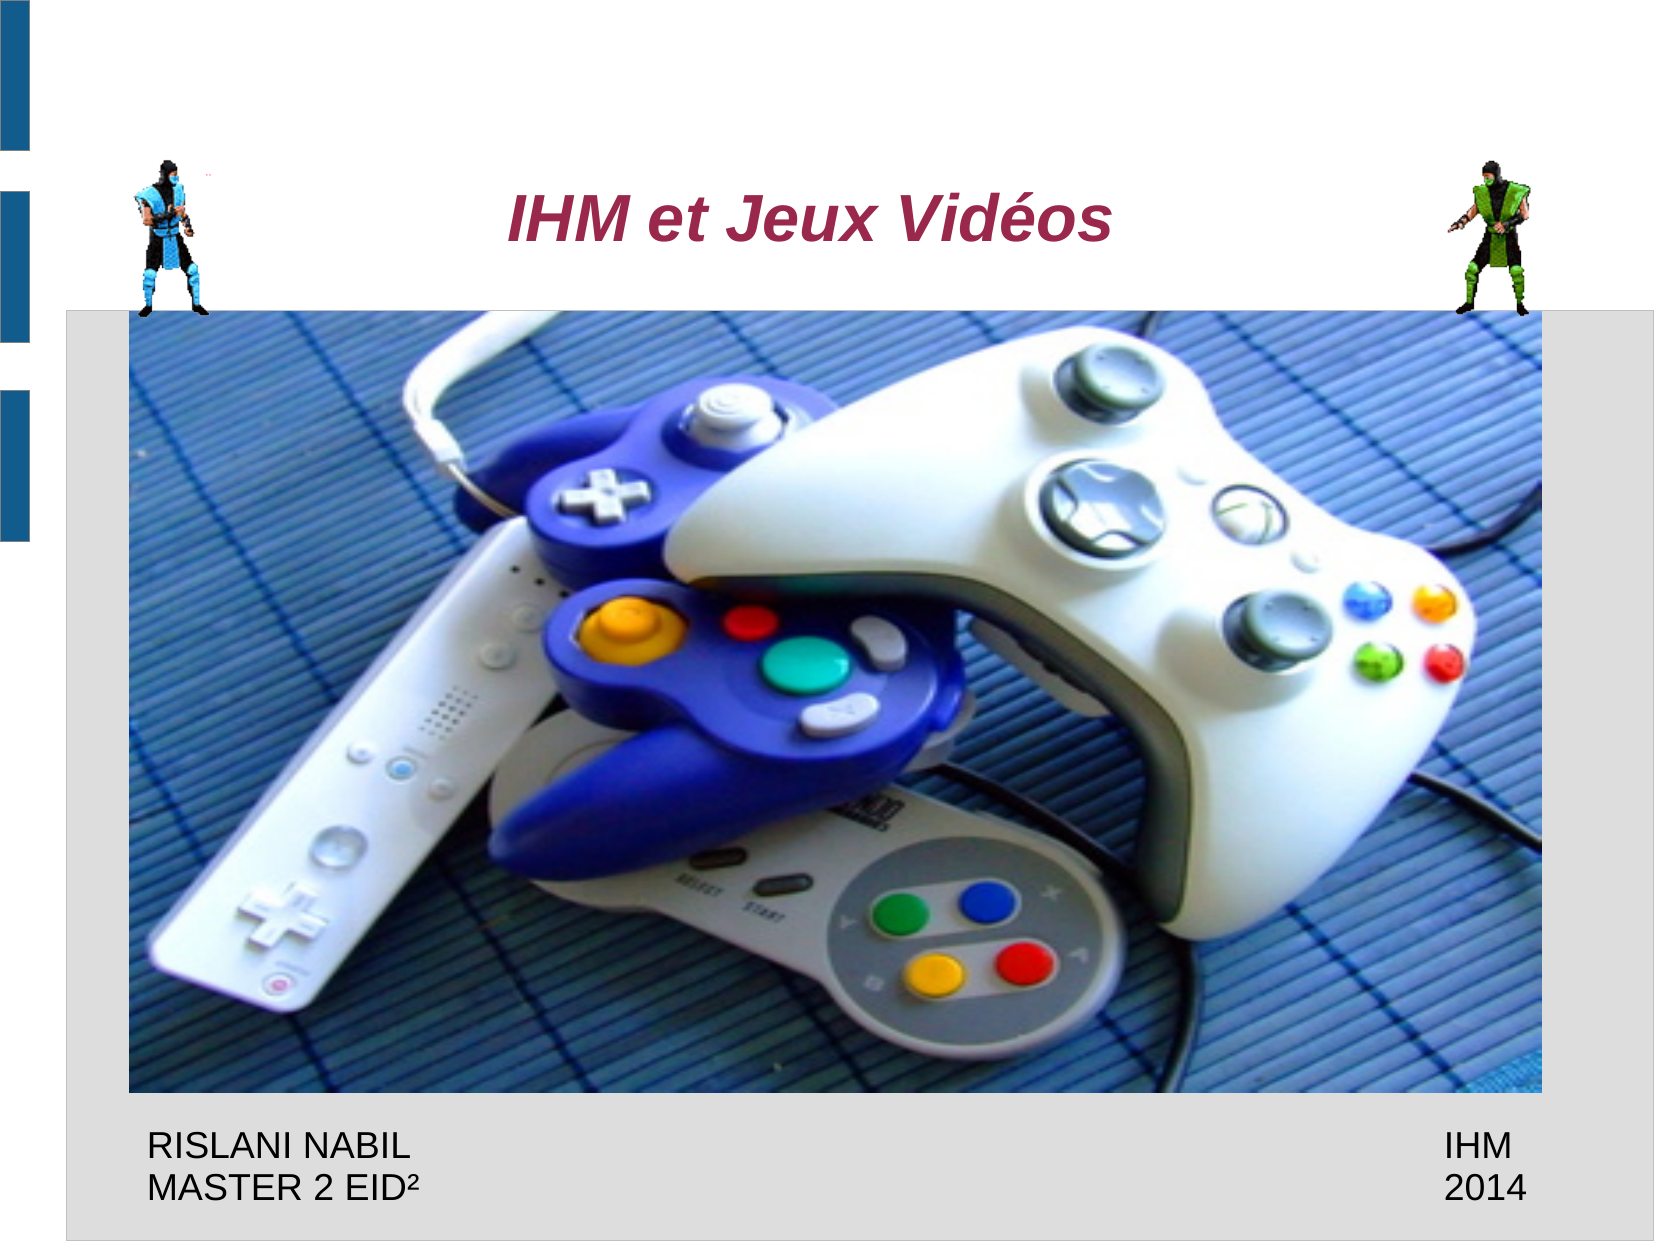

# IHM et Jeux Vidéos
RISLANI NABIL
MASTER 2 EID²
IHM
2014